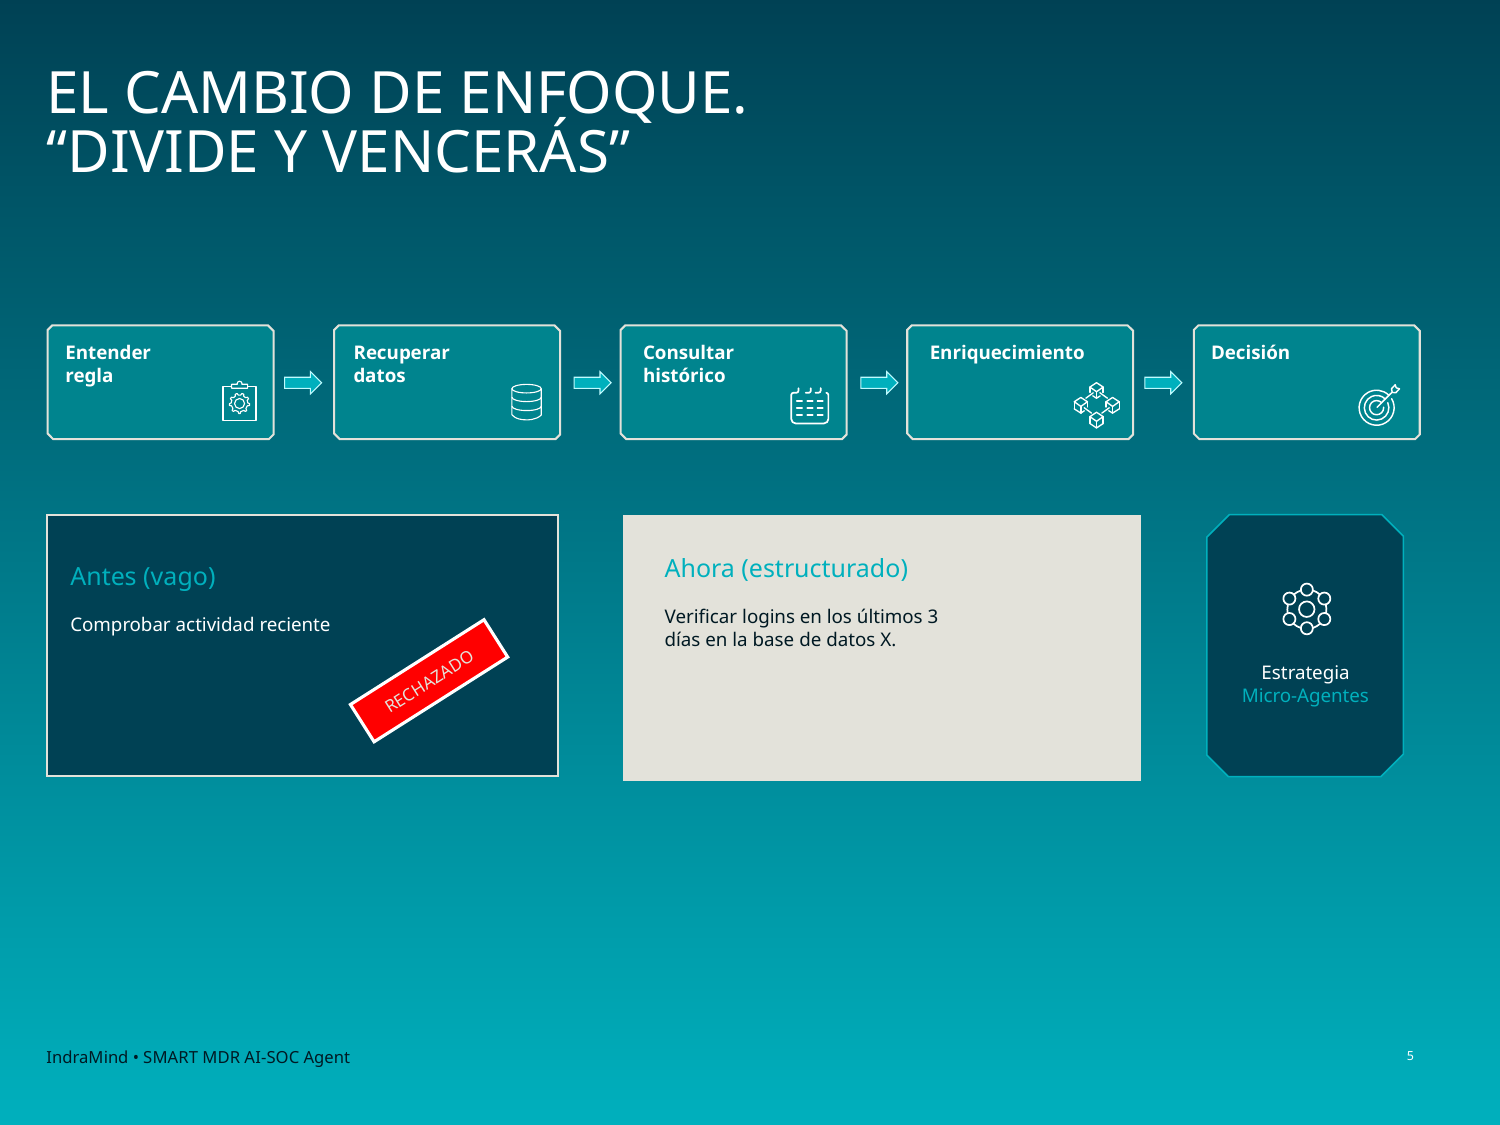

EL CAMBIO DE ENFOQUE.
“DIVIDE Y VENCERÁS”
Entender regla
Recuperar datos
Consultar histórico
Enriquecimiento
Decisión
Ahora (estructurado)
Verificar logins en los últimos 3 días en la base de datos X.
Antes (vago)
Comprobar actividad reciente
RECHAZADO
Estrategia
Micro-Agentes
IndraMind • SMART MDR AI-SOC Agent
1